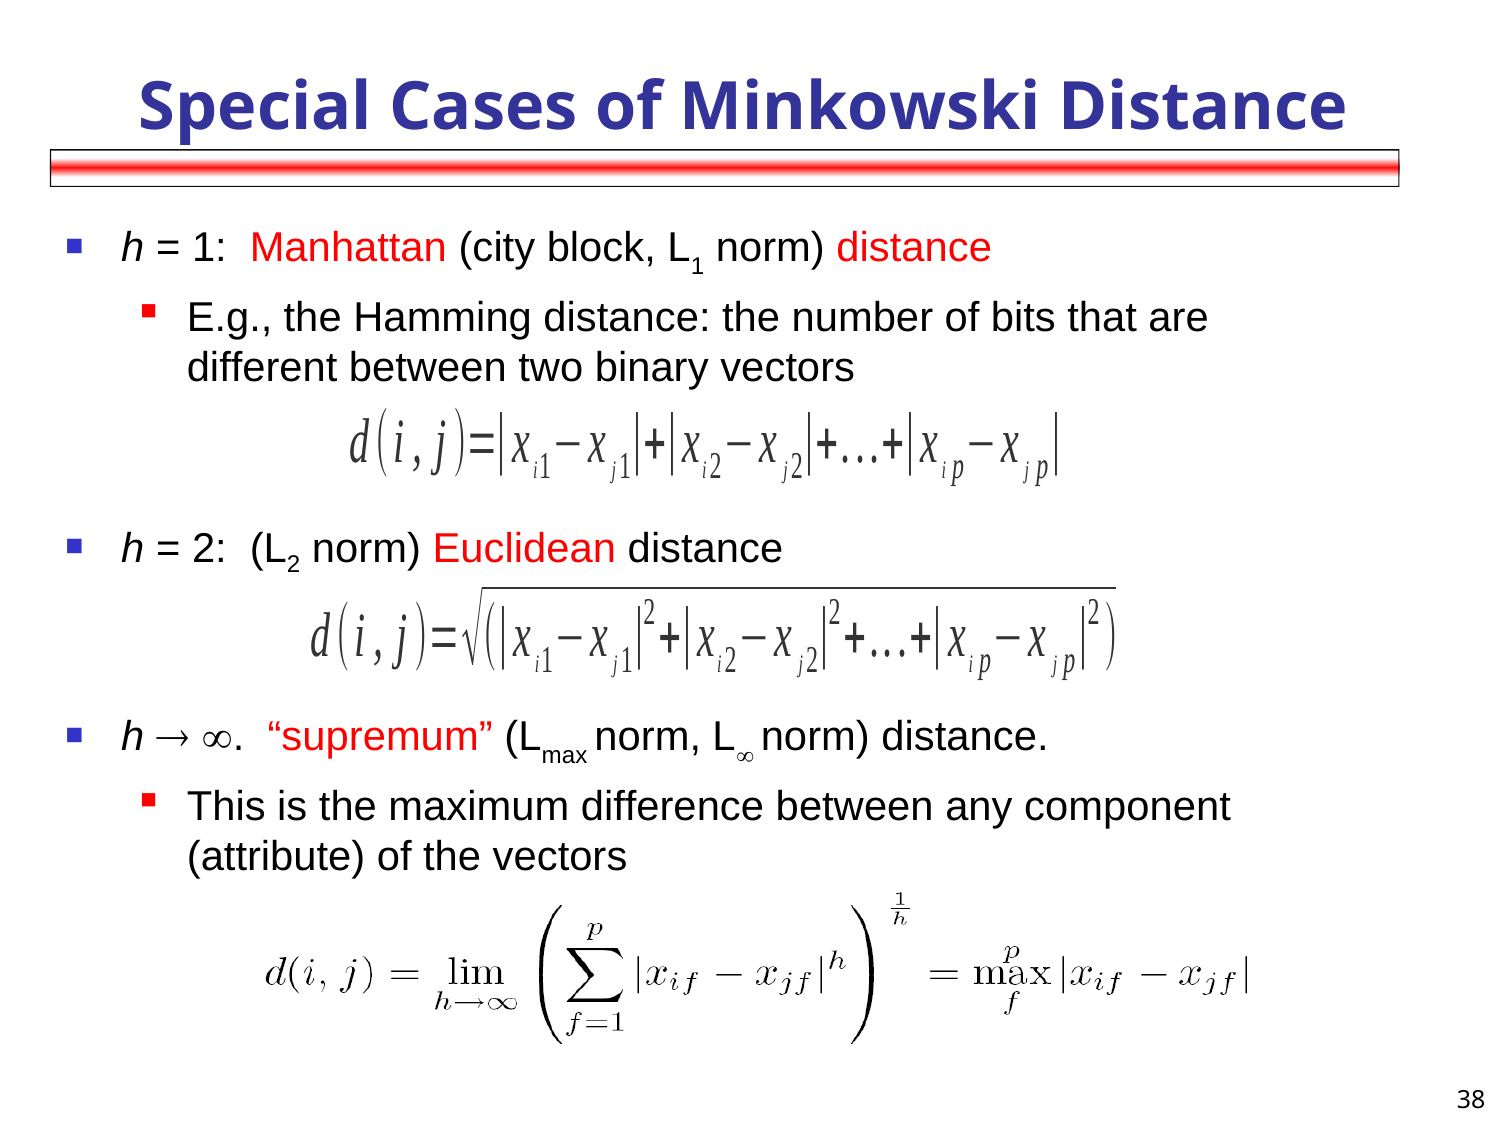

# Special Cases of Minkowski Distance
h = 1: Manhattan (city block, L1 norm) distance
E.g., the Hamming distance: the number of bits that are different between two binary vectors
h = 2: (L2 norm) Euclidean distance
h  . “supremum” (Lmax norm, L norm) distance.
This is the maximum difference between any component (attribute) of the vectors